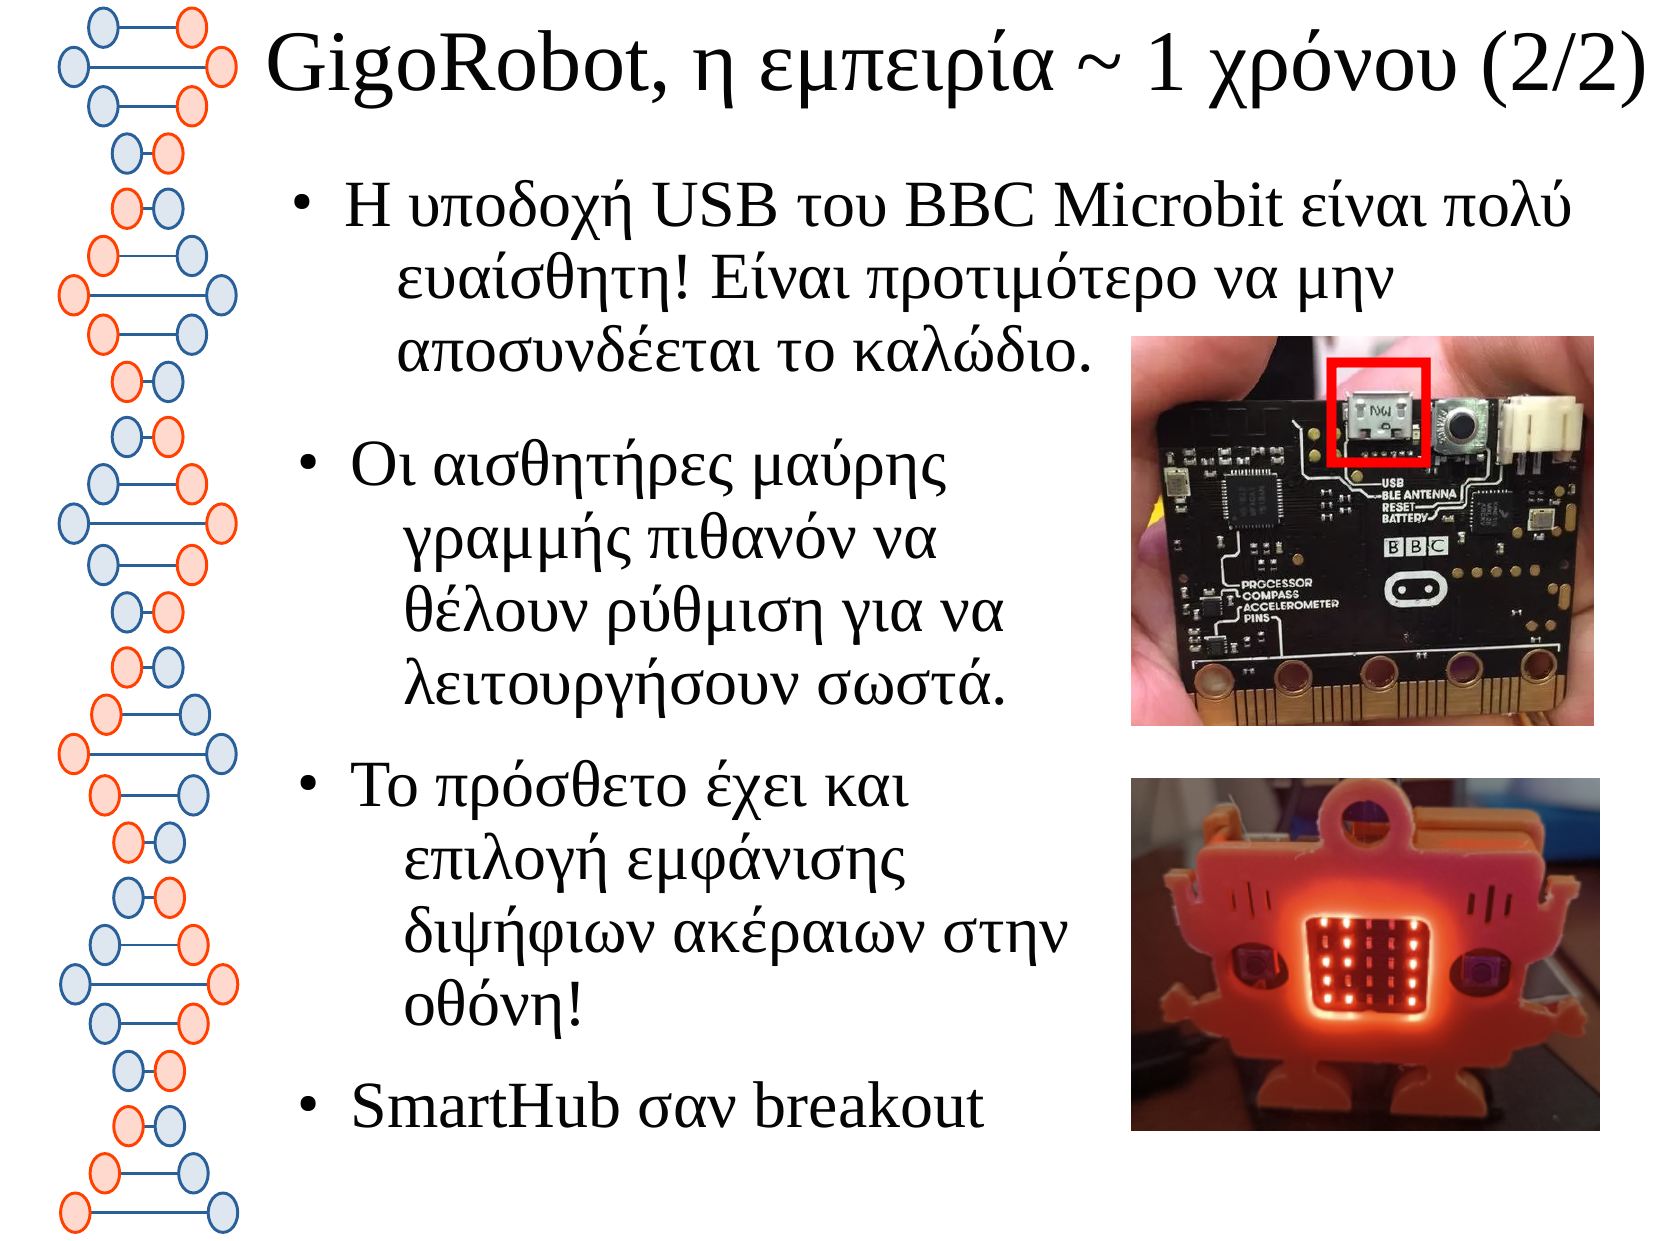

# GigoRobot, η εμπειρία ~ 1 χρόνου (2/2)
Η υποδοχή USB του BBC Microbit είναι πολύ ευαίσθητη! Είναι προτιμότερο να μην αποσυνδέεται το καλώδιο.
Οι αισθητήρες μαύρης γραμμής πιθανόν να θέλουν ρύθμιση για να λειτουργήσουν σωστά.
Το πρόσθετο έχει και επιλογή εμφάνισης διψήφιων ακέραιων στην οθόνη!
SmartHub σαν breakout